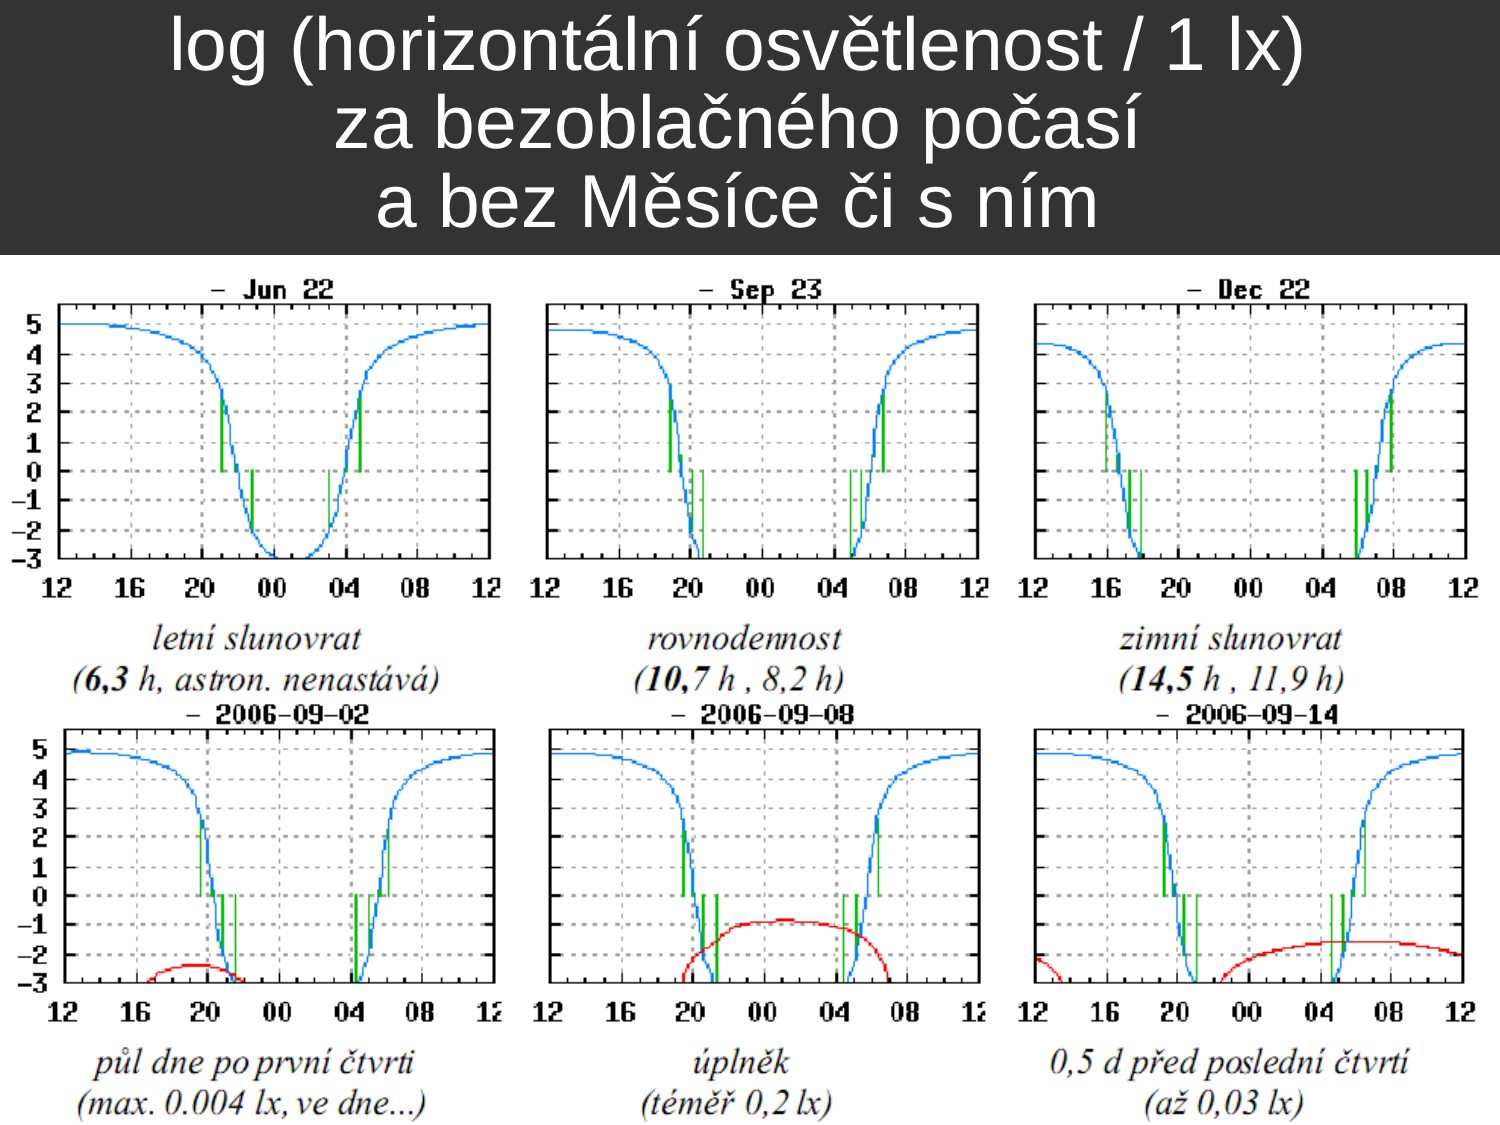

# log (horizontální osvětlenost / 1 lx) za bezoblačného počasí a bez Měsíce či s ním